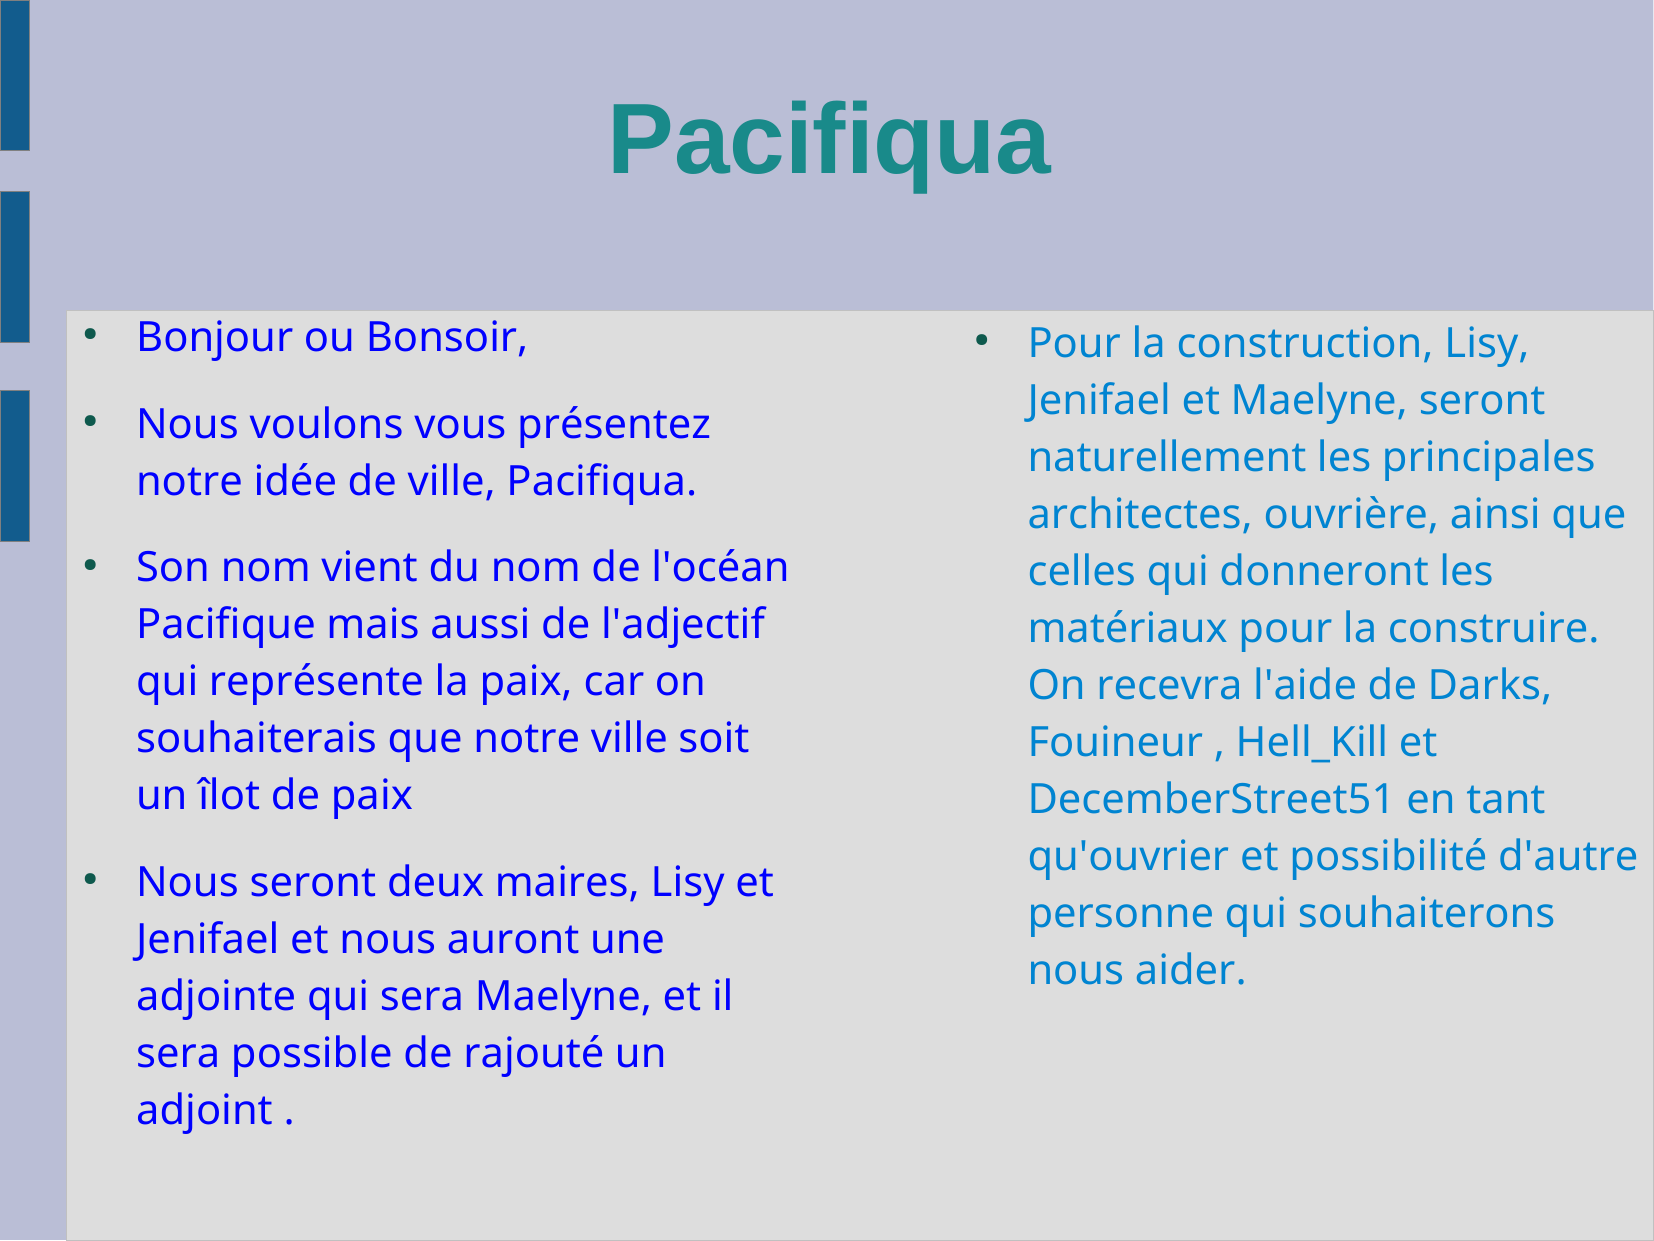

# Pacifiqua
Bonjour ou Bonsoir,
Nous voulons vous présentez notre idée de ville, Pacifiqua.
Son nom vient du nom de l'océan Pacifique mais aussi de l'adjectif qui représente la paix, car on souhaiterais que notre ville soit un îlot de paix
Nous seront deux maires, Lisy et Jenifael et nous auront une adjointe qui sera Maelyne, et il sera possible de rajouté un adjoint .
Pour la construction, Lisy, Jenifael et Maelyne, seront naturellement les principales architectes, ouvrière, ainsi que celles qui donneront les matériaux pour la construire. On recevra l'aide de Darks, Fouineur , Hell_Kill et DecemberStreet51 en tant qu'ouvrier et possibilité d'autre personne qui souhaiterons nous aider.